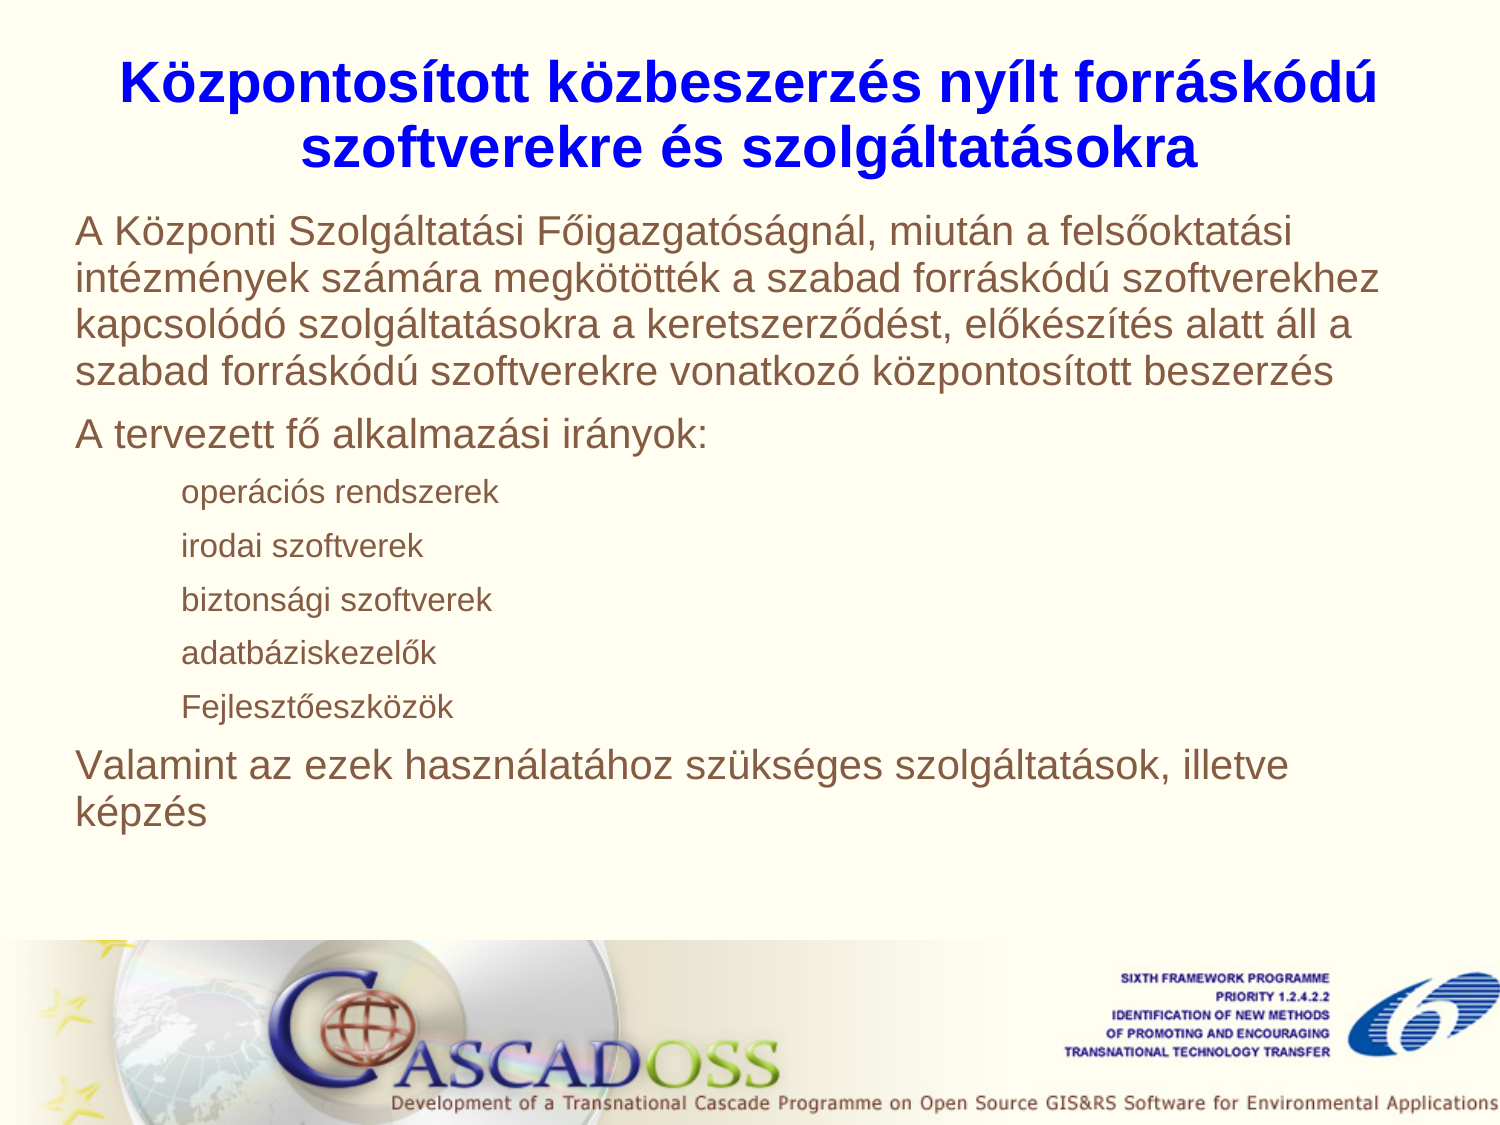

# Központosított közbeszerzés nyílt forráskódú szoftverekre és szolgáltatásokra
A Központi Szolgáltatási Főigazgatóságnál, miután a felsőoktatási intézmények számára megkötötték a szabad forráskódú szoftverekhez kapcsolódó szolgáltatásokra a keretszerződést, előkészítés alatt áll a szabad forráskódú szoftverekre vonatkozó központosított beszerzés
A tervezett fő alkalmazási irányok:
operációs rendszerek
irodai szoftverek
biztonsági szoftverek
adatbáziskezelők
Fejlesztőeszközök
Valamint az ezek használatához szükséges szolgáltatások, illetve képzés